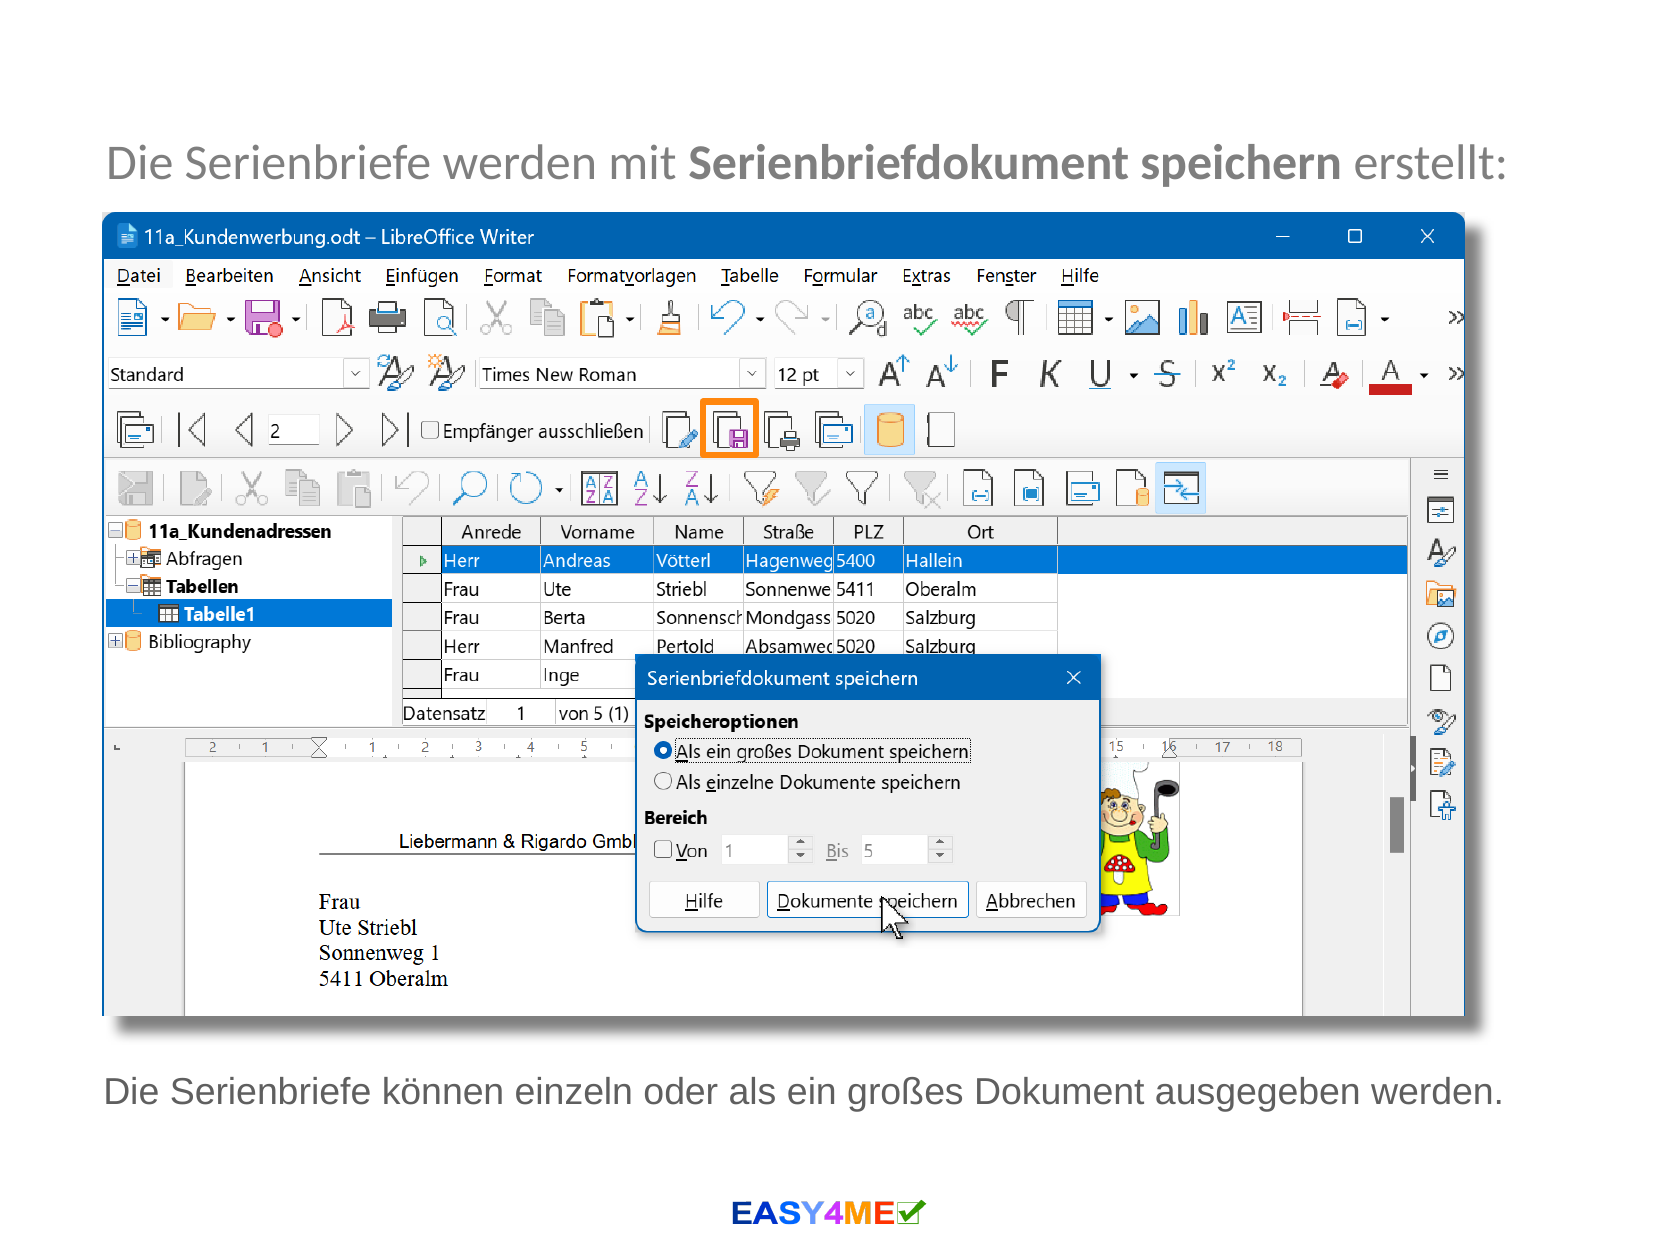

# Die Serienbriefe werden mit Serienbriefdokument speichern erstellt:
Die Serienbriefe können einzeln oder als ein großes Dokument ausgegeben werden.